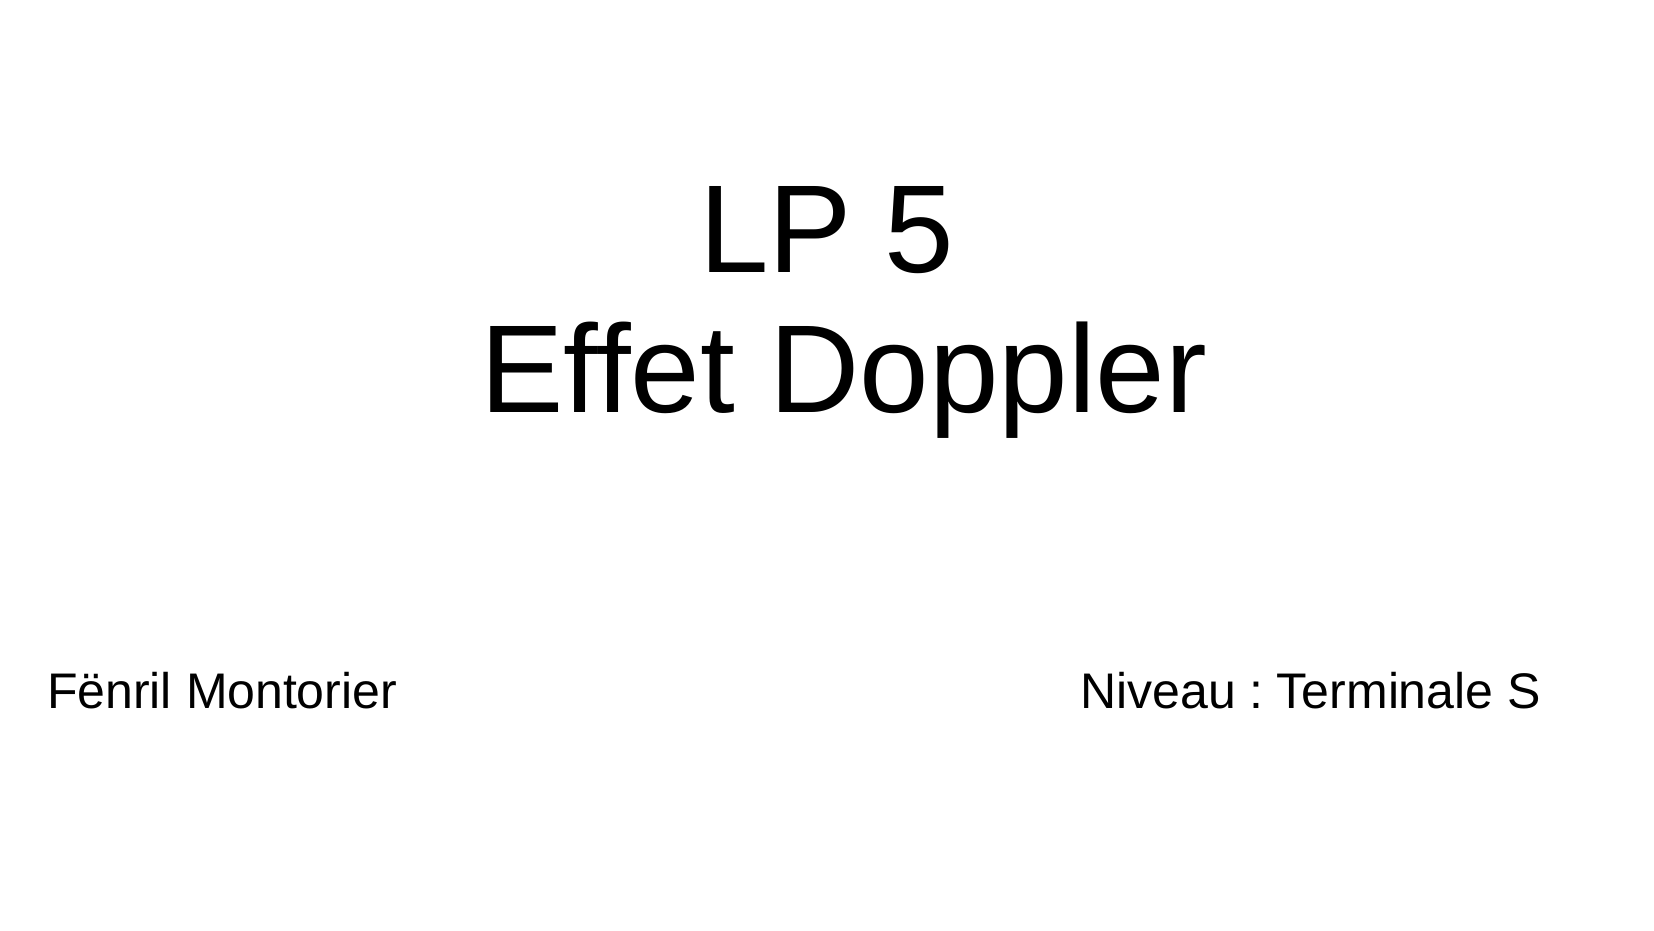

# LP 5 Effet Doppler
Fënril Montorier										Niveau : Terminale S